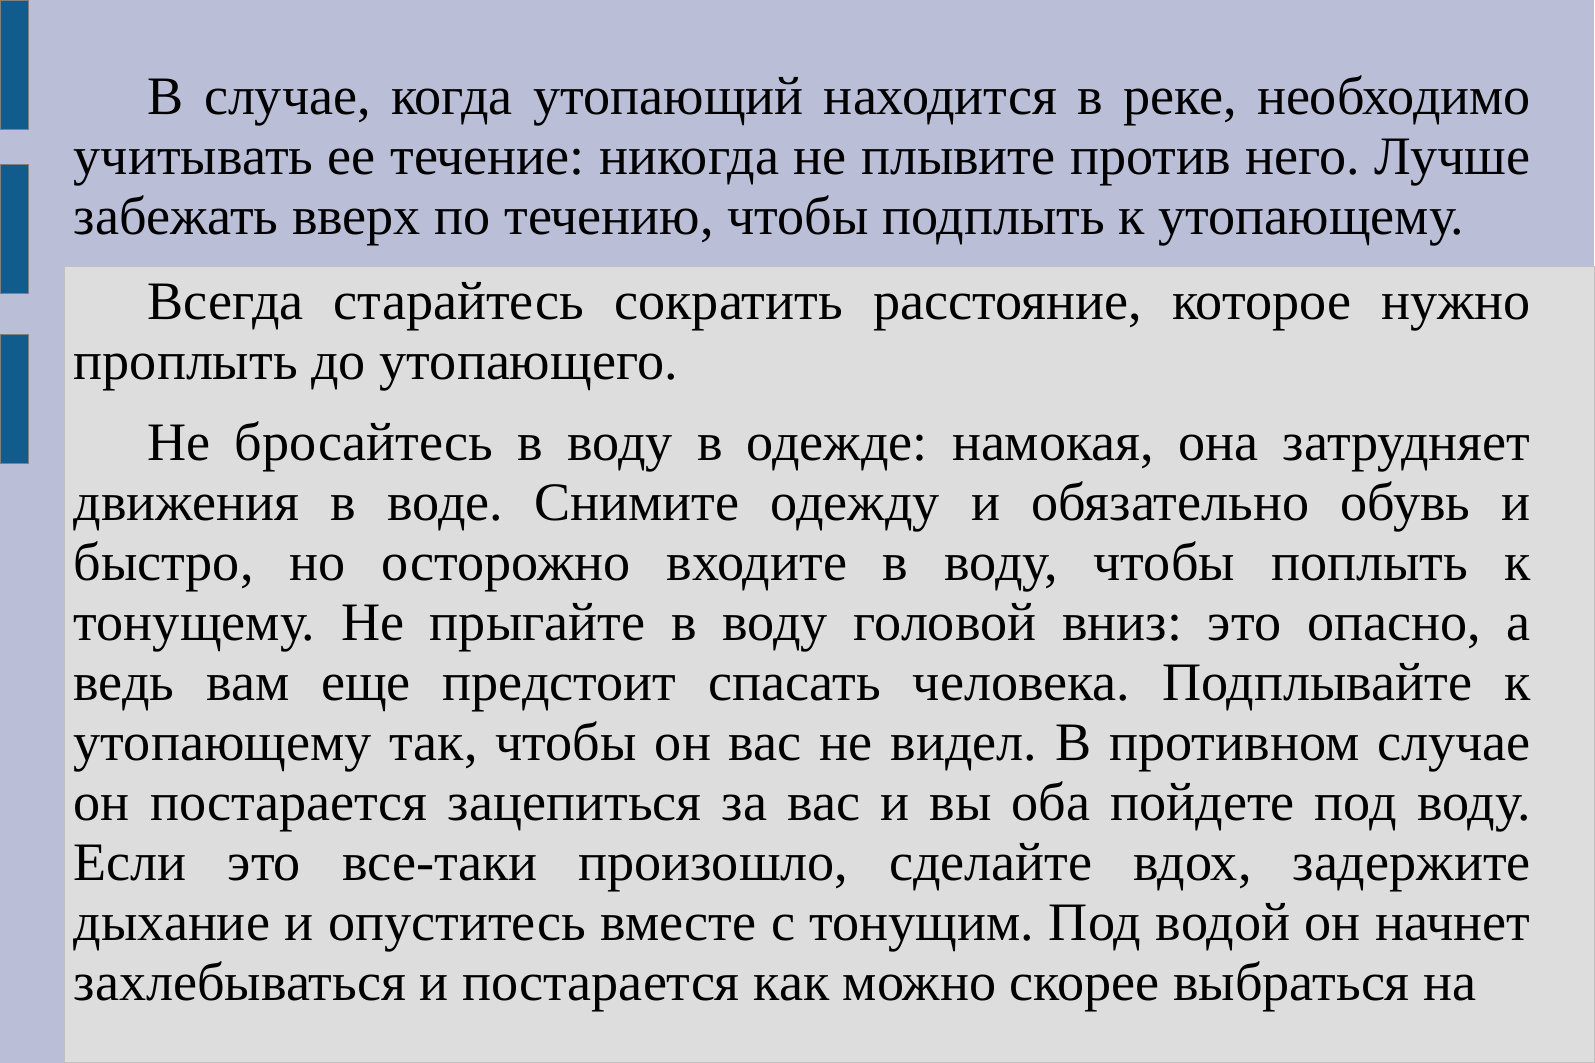

В случае, когда утопающий находится в реке, необходимо учитывать ее течение: никогда не плывите против него. Лучше забежать вверх по течению, чтобы подплыть к утопающему.
	Всегда старайтесь сократить расстояние, которое нужно проплыть до утопающего.
	Не бросайтесь в воду в одежде: намокая, она затрудняет движения в воде. Снимите одежду и обязательно обувь и быстро, но осторожно входите в воду, чтобы поплыть к тонущему. Не прыгайте в воду головой вниз: это опасно, а ведь вам еще предстоит спасать человека. Подплывайте к утопающему так, чтобы он вас не видел. В противном случае он постарается зацепиться за вас и вы оба пойдете под воду. Если это все-таки произошло, сделайте вдох, задержите дыхание и опуститесь вместе с тонущим. Под водой он начнет захлебываться и постарается как можно скорее выбраться на